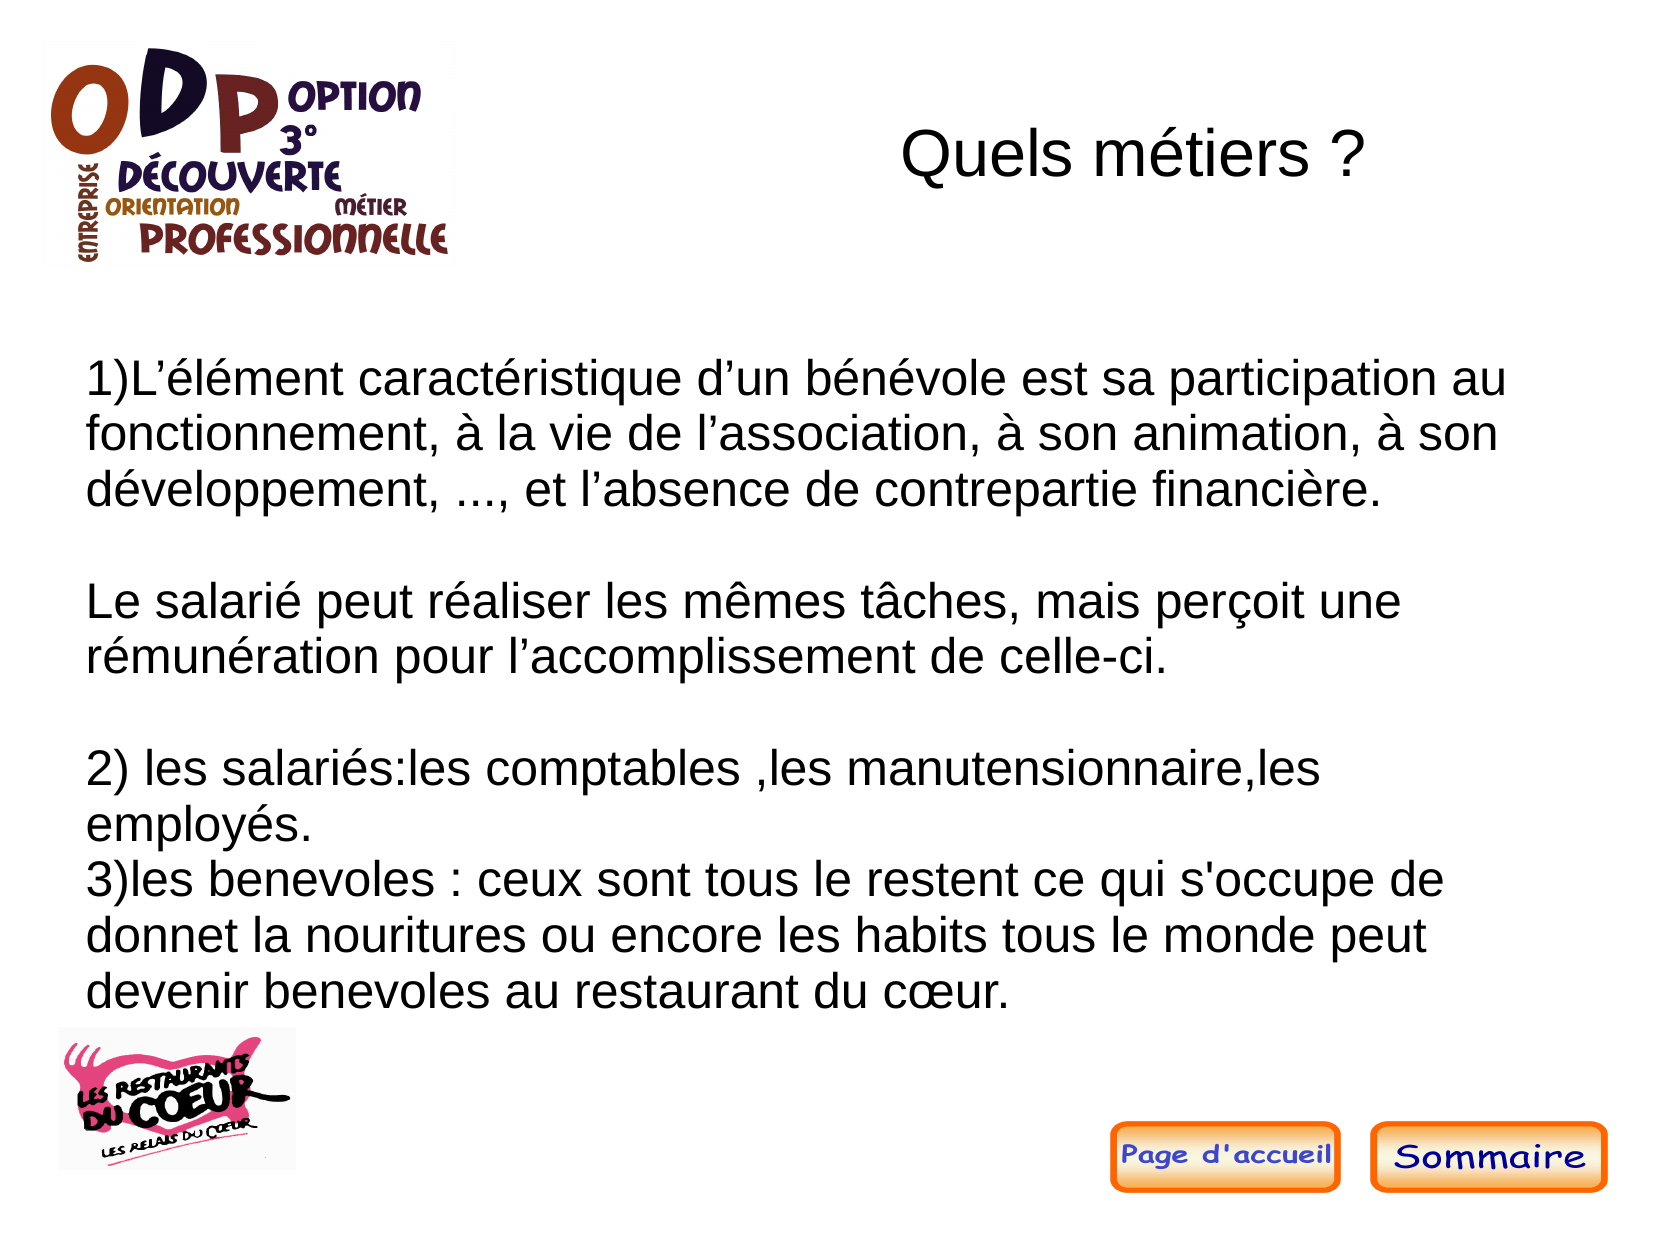

# Quels métiers ?
1)L’élément caractéristique d’un bénévole est sa participation au fonctionnement, à la vie de l’association, à son animation, à son développement, ..., et l’absence de contrepartie financière.
Le salarié peut réaliser les mêmes tâches, mais perçoit une rémunération pour l’accomplissement de celle-ci.
2) les salariés:les comptables ,les manutensionnaire,les employés.
3)les benevoles : ceux sont tous le restent ce qui s'occupe de donnet la nouritures ou encore les habits tous le monde peut devenir benevoles au restaurant du cœur.